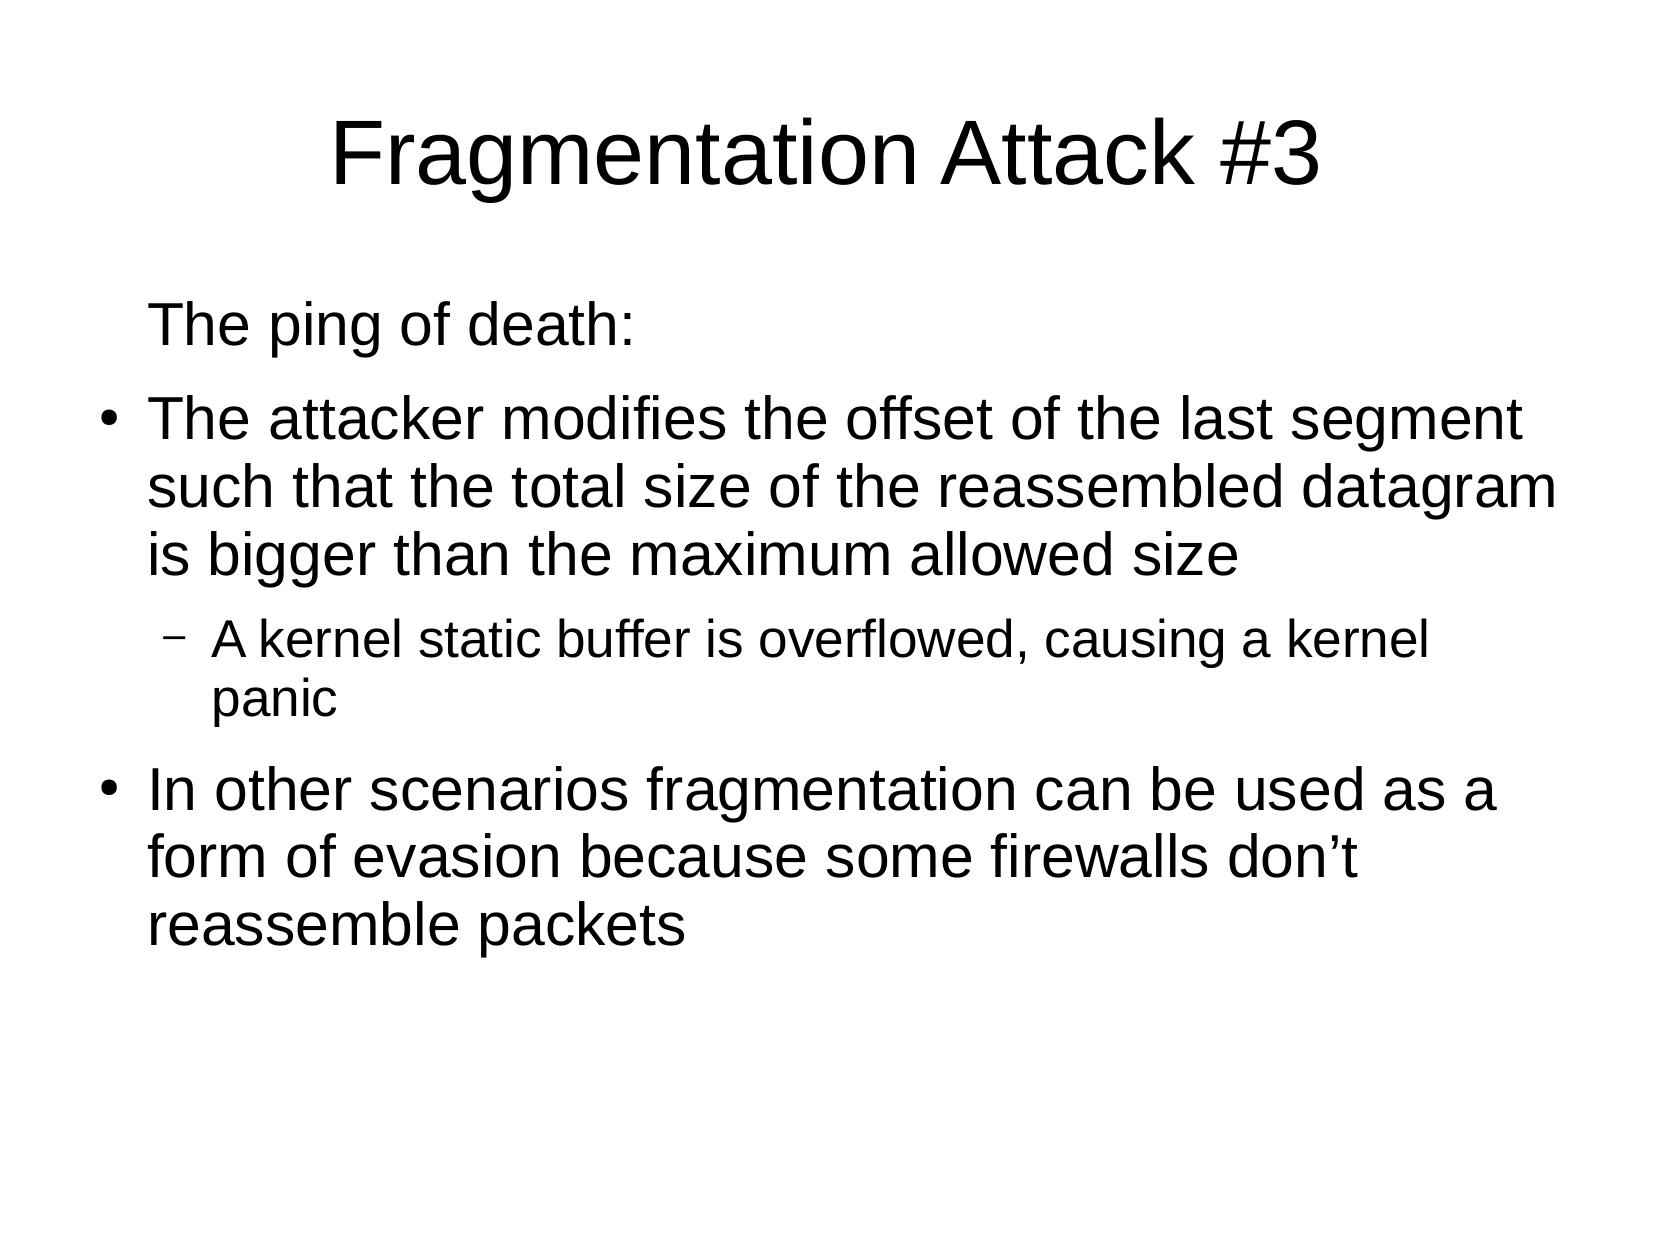

# Fragmentation Attack #3
The ping of death:
The attacker modifies the offset of the last segment such that the total size of the reassembled datagram is bigger than the maximum allowed size
A kernel static buffer is overflowed, causing a kernel panic
In other scenarios fragmentation can be used as a form of evasion because some firewalls don’t reassemble packets